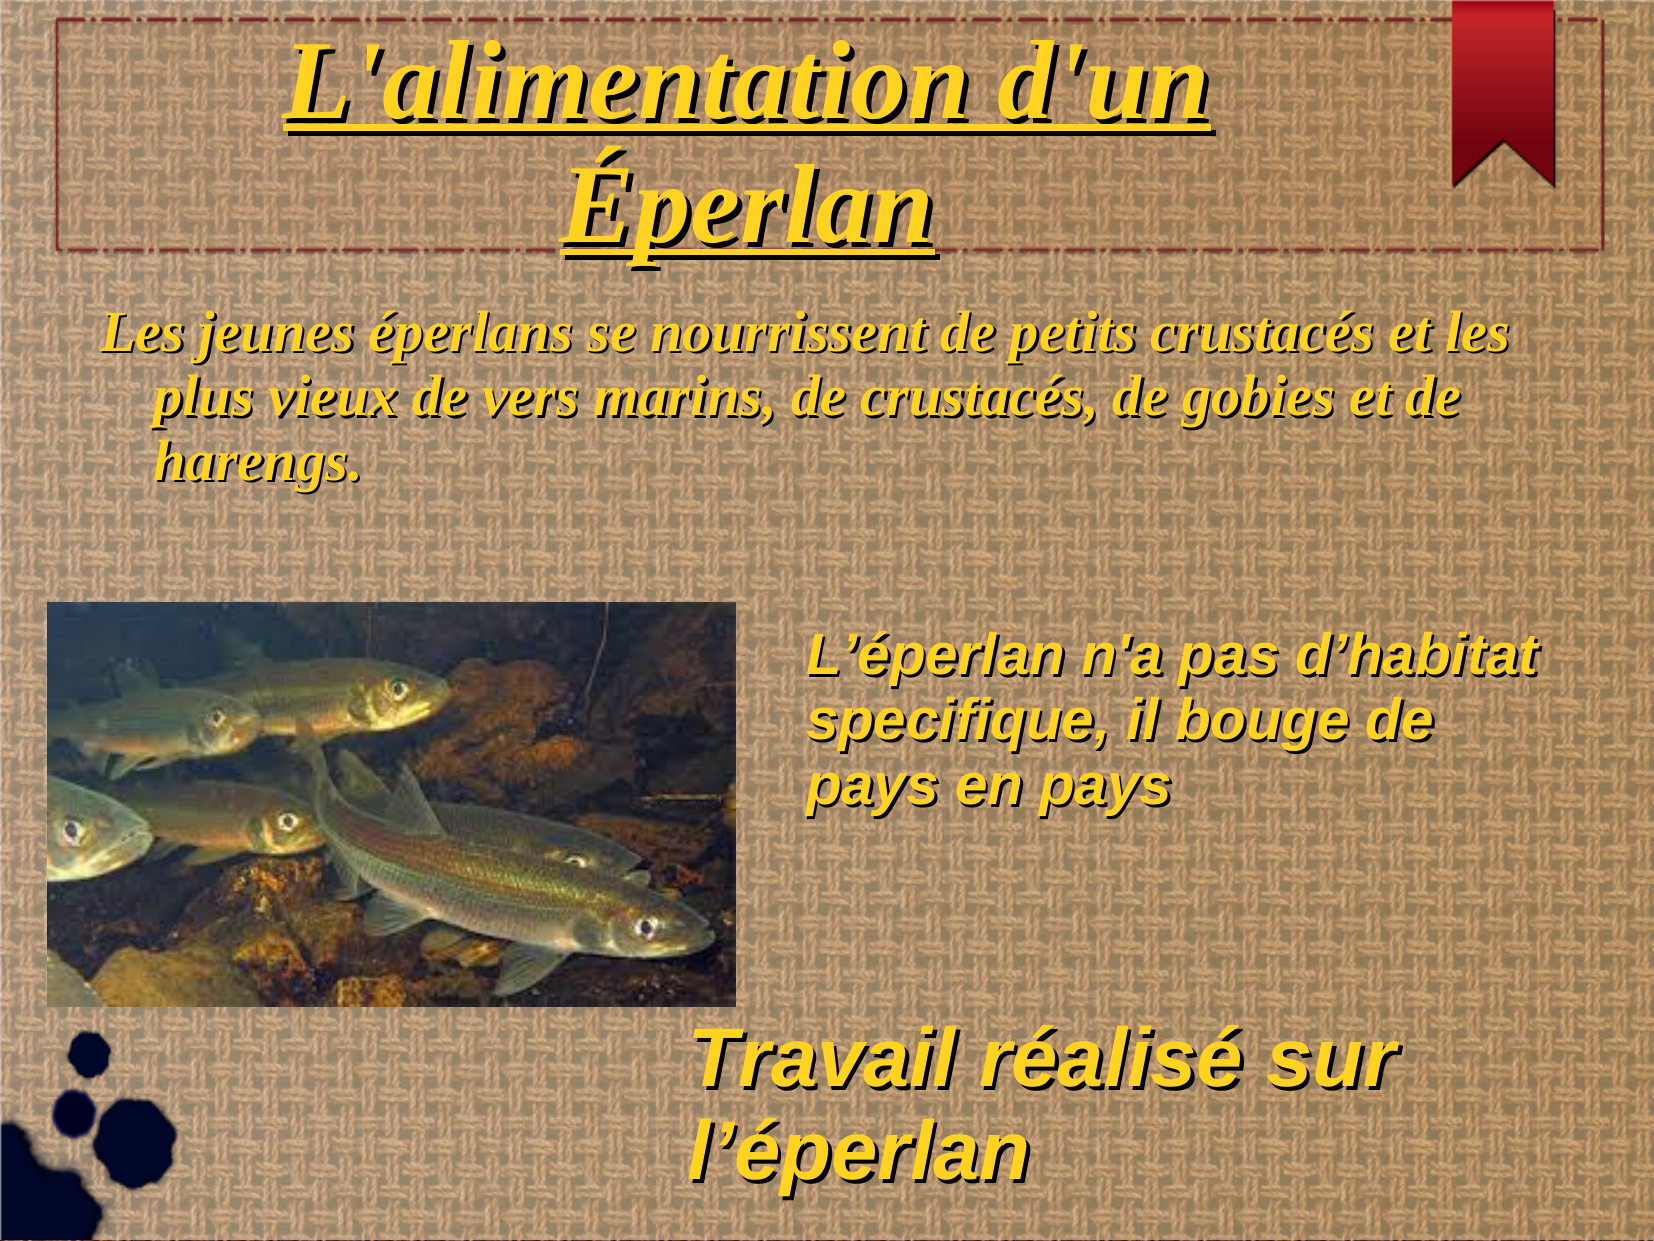

# L'alimentation d'un Éperlan
Les jeunes éperlans se nourrissent de petits crustacés et les plus vieux de vers marins, de crustacés, de gobies et de harengs.
L’éperlan n'a pas d’habitat specifique, il bouge de pays en pays
FIN ...
Travail réalisé sur l’éperlan